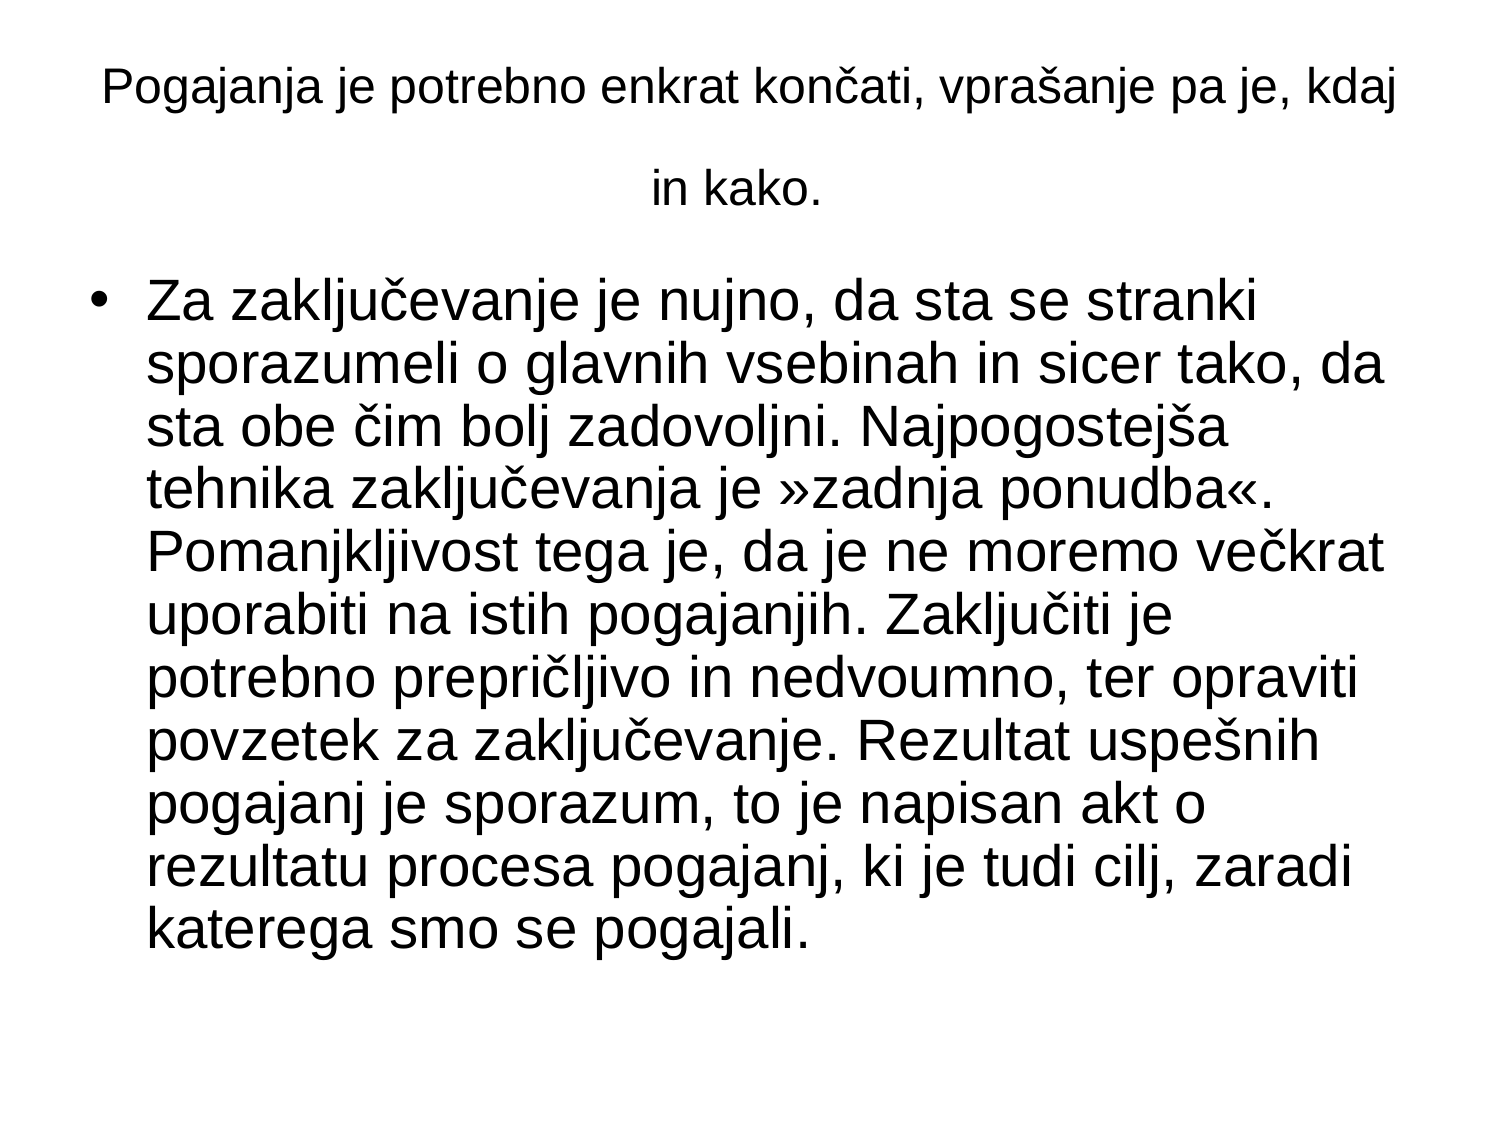

# Pogajanja je potrebno enkrat končati, vprašanje pa je, kdaj in kako.
Za zaključevanje je nujno, da sta se stranki sporazumeli o glavnih vsebinah in sicer tako, da sta obe čim bolj zadovoljni. Najpogostejša tehnika zaključevanja je »zadnja ponudba«. Pomanjkljivost tega je, da je ne moremo večkrat uporabiti na istih pogajanjih. Zaključiti je potrebno prepričljivo in nedvoumno, ter opraviti povzetek za zaključevanje. Rezultat uspešnih pogajanj je sporazum, to je napisan akt o rezultatu procesa pogajanj, ki je tudi cilj, zaradi katerega smo se pogajali.